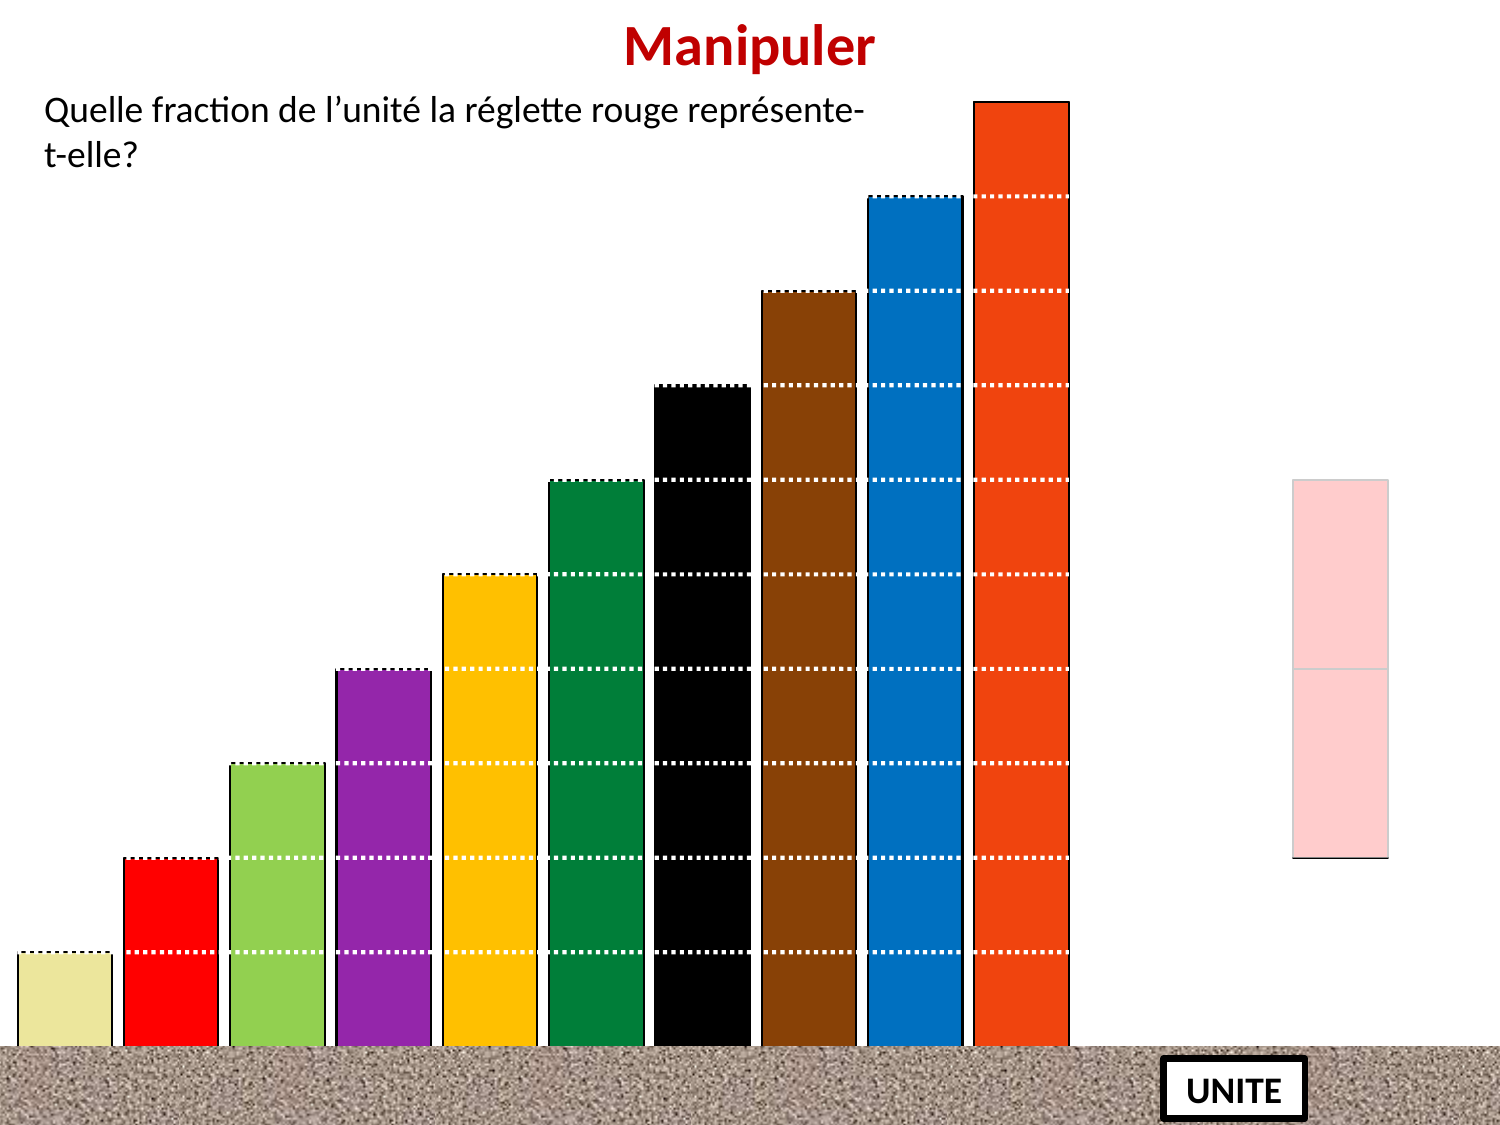

Manipuler
Quelle fraction de l’unité la réglette rouge représente-t-elle?
UNITE